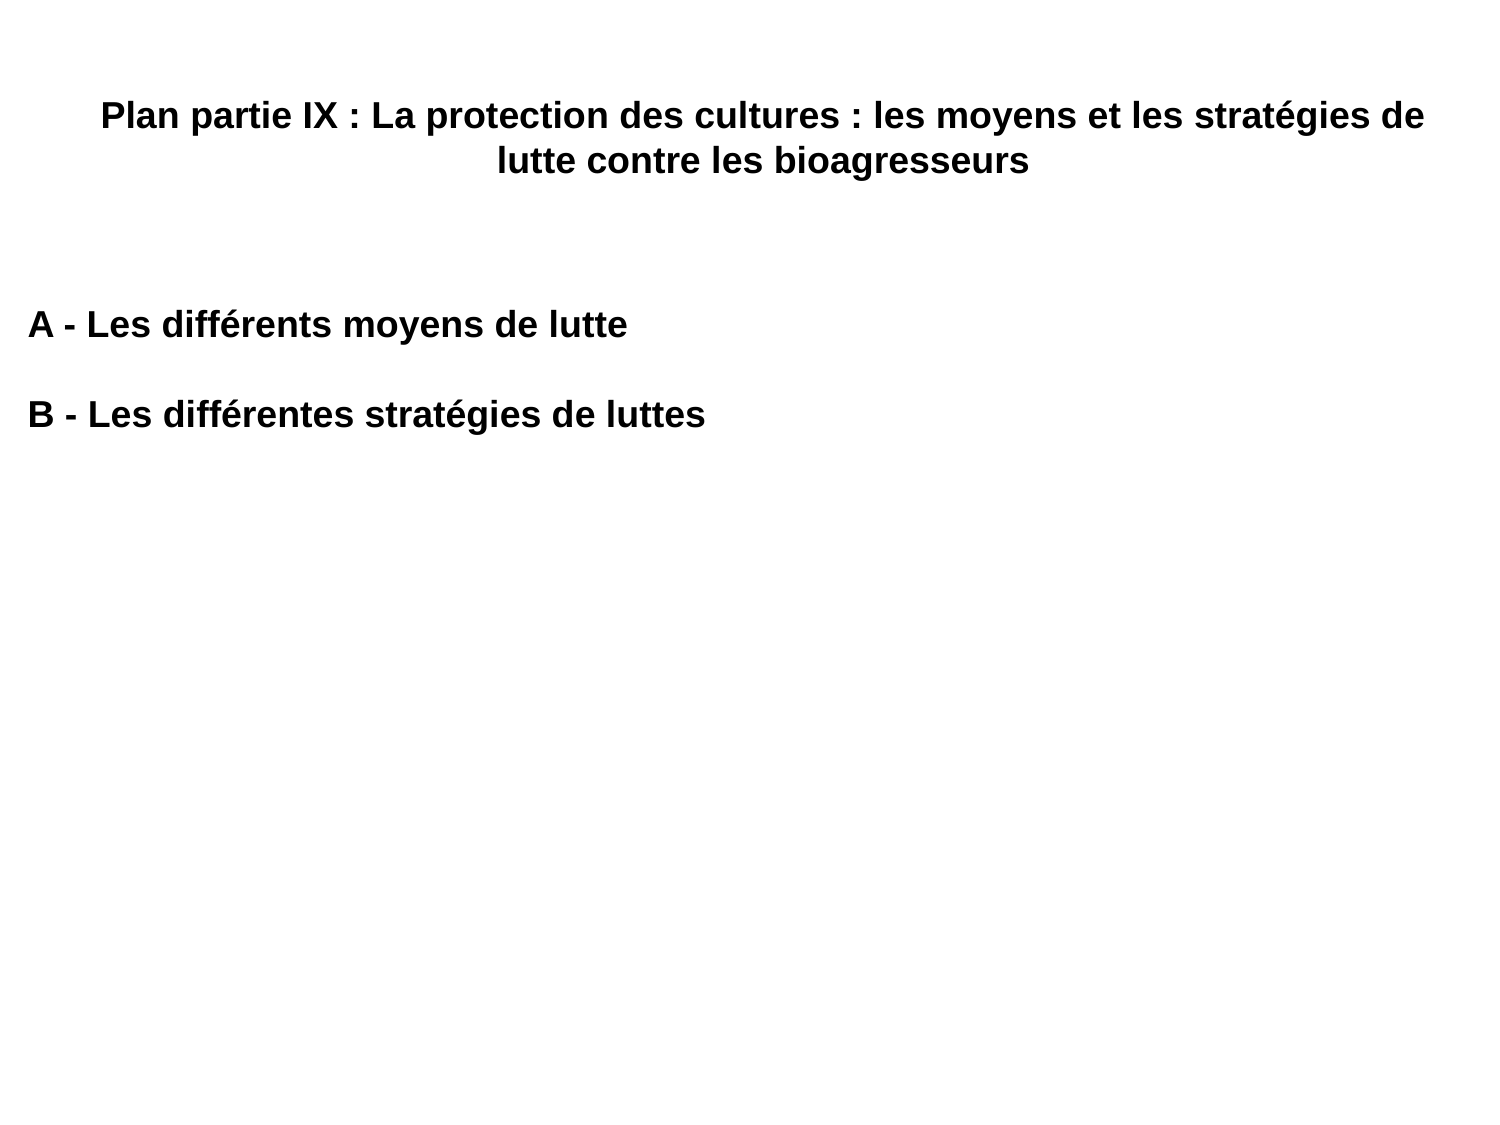

Plan partie IX : La protection des cultures : les moyens et les stratégies de lutte contre les bioagresseurs
A - Les différents moyens de lutte
B - Les différentes stratégies de luttes